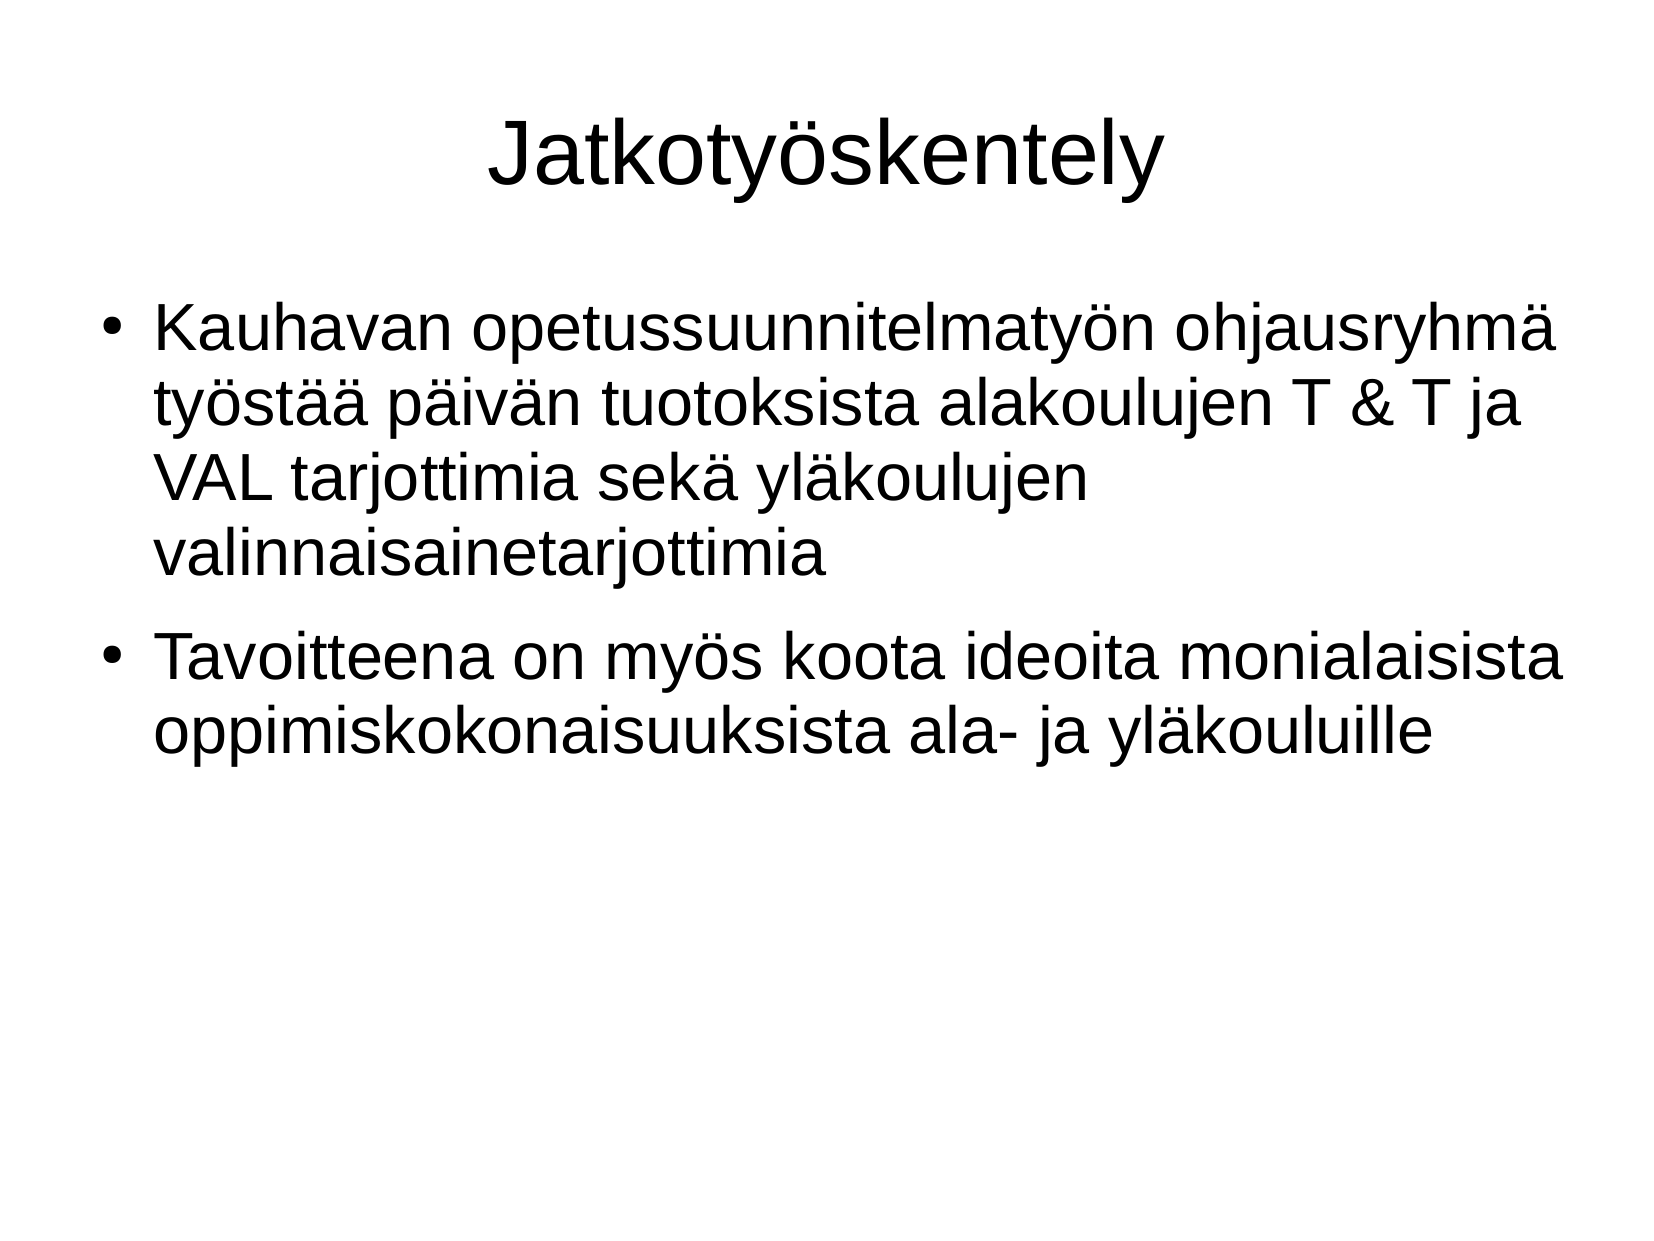

# Jatkotyöskentely
Kauhavan opetussuunnitelmatyön ohjausryhmä työstää päivän tuotoksista alakoulujen T & T ja VAL tarjottimia sekä yläkoulujen valinnaisainetarjottimia
Tavoitteena on myös koota ideoita monialaisista oppimiskokonaisuuksista ala- ja yläkouluille